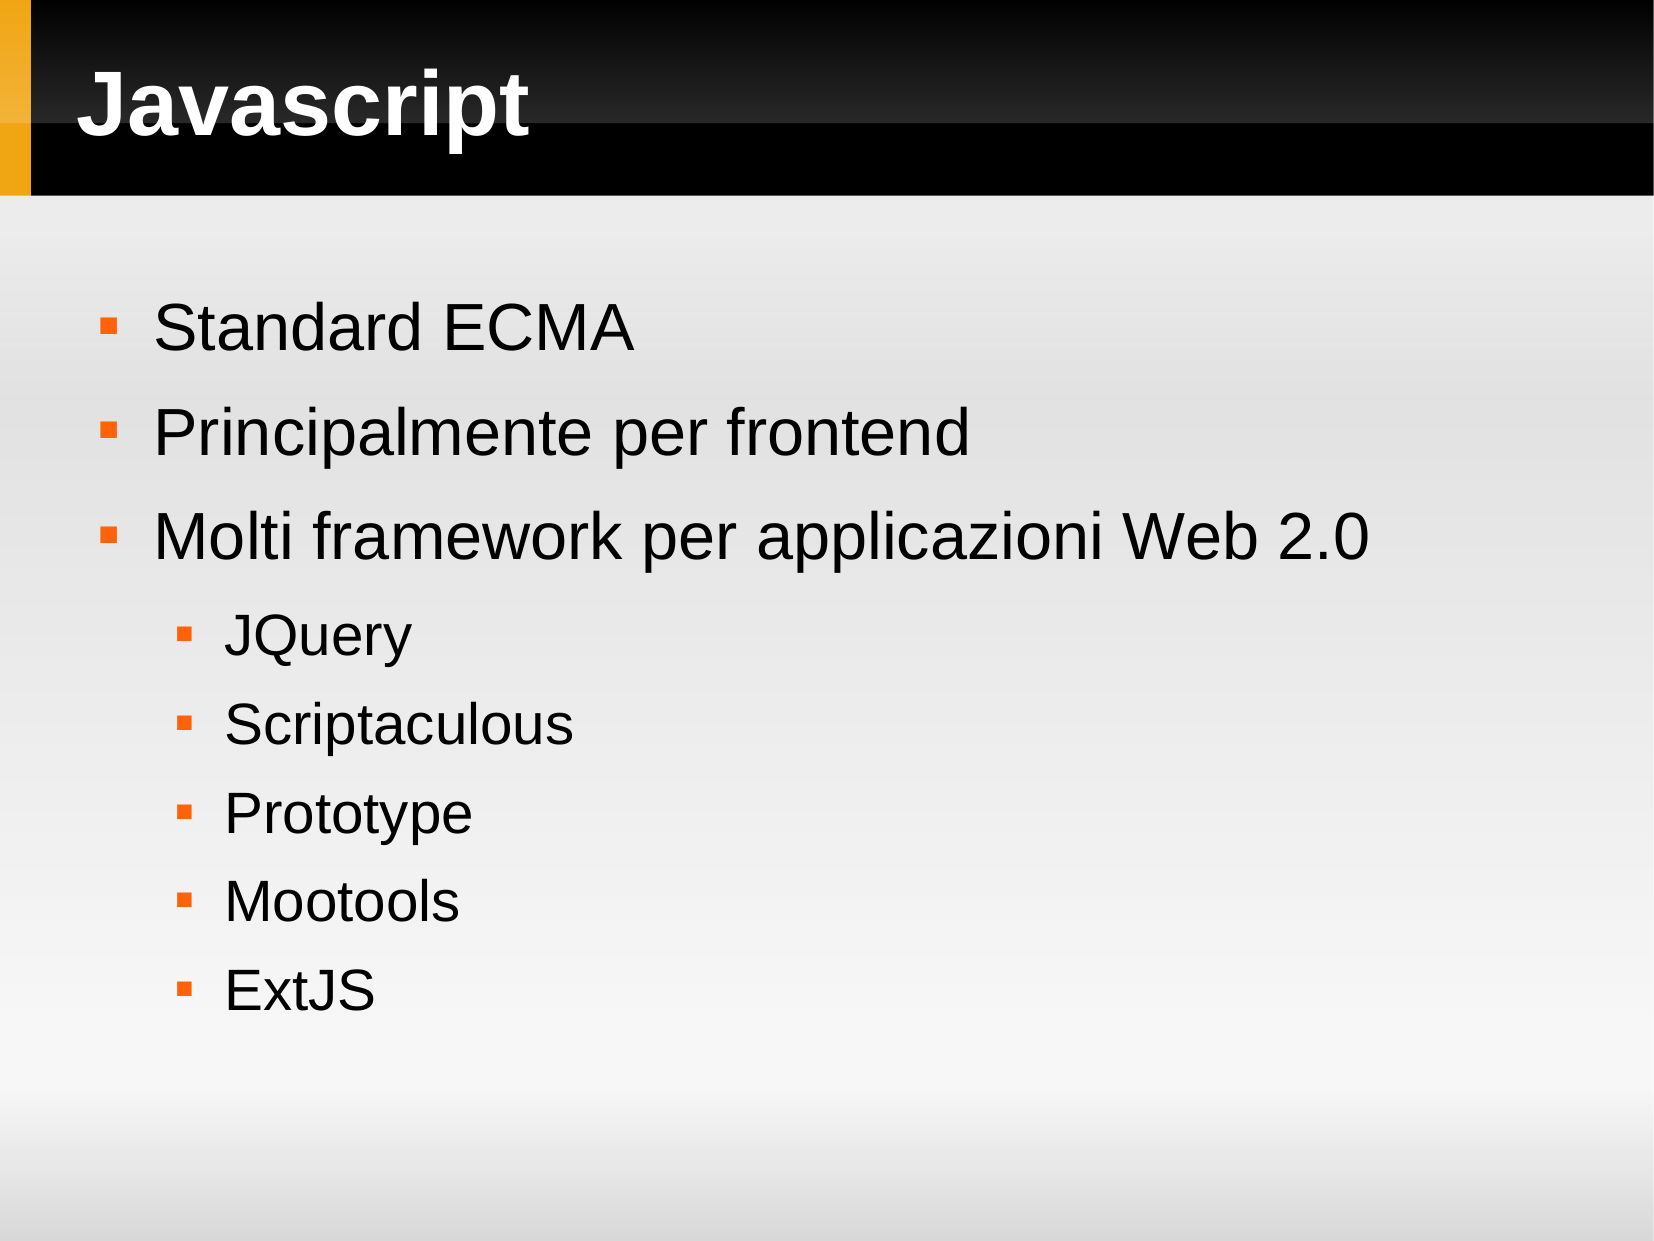

# Javascript
Standard ECMA
Principalmente per frontend
Molti framework per applicazioni Web 2.0
JQuery
Scriptaculous
Prototype
Mootools
ExtJS